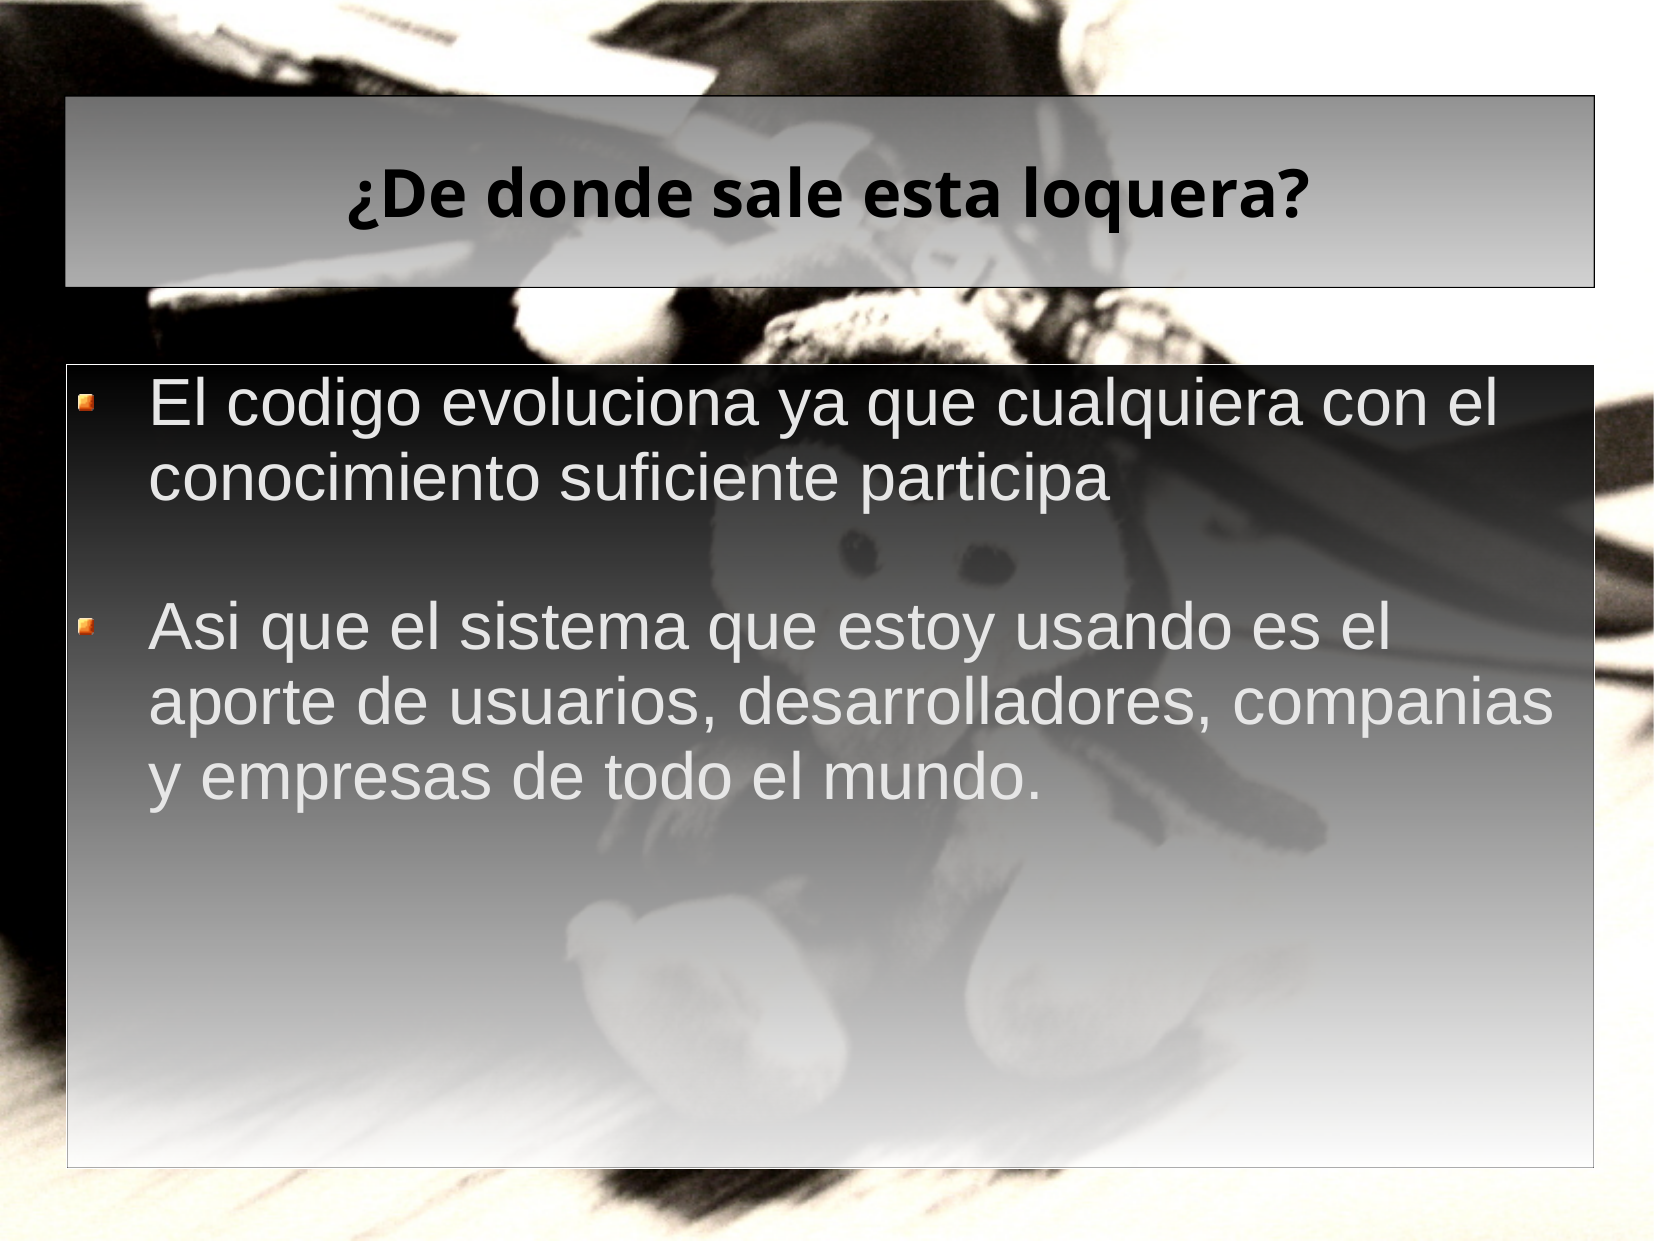

# ¿De donde sale esta loquera?
El codigo evoluciona ya que cualquiera con el conocimiento suficiente participa
Asi que el sistema que estoy usando es el aporte de usuarios, desarrolladores, companias y empresas de todo el mundo.